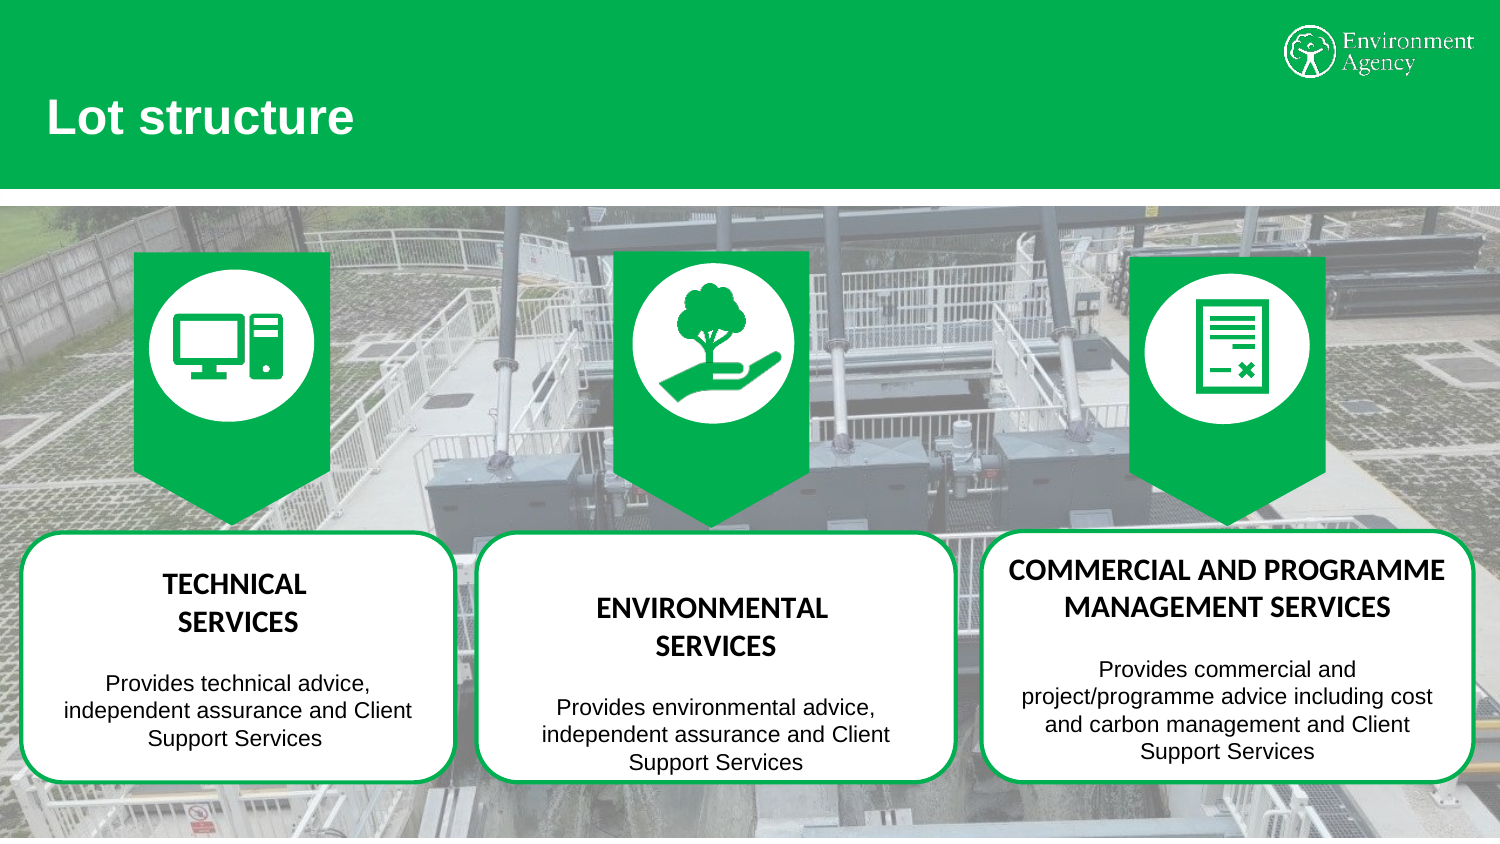

Lot structure
COMMERCIAL AND PROGRAMME MANAGEMENT SERVICES
Provides commercial and project/programme advice including cost and carbon management and Client Support Services
ENVIRONMENTAL
SERVICES
Provides environmental advice, independent assurance and Client Support Services
TECHNICAL
SERVICES
Provides technical advice, independent assurance and Client Support Services